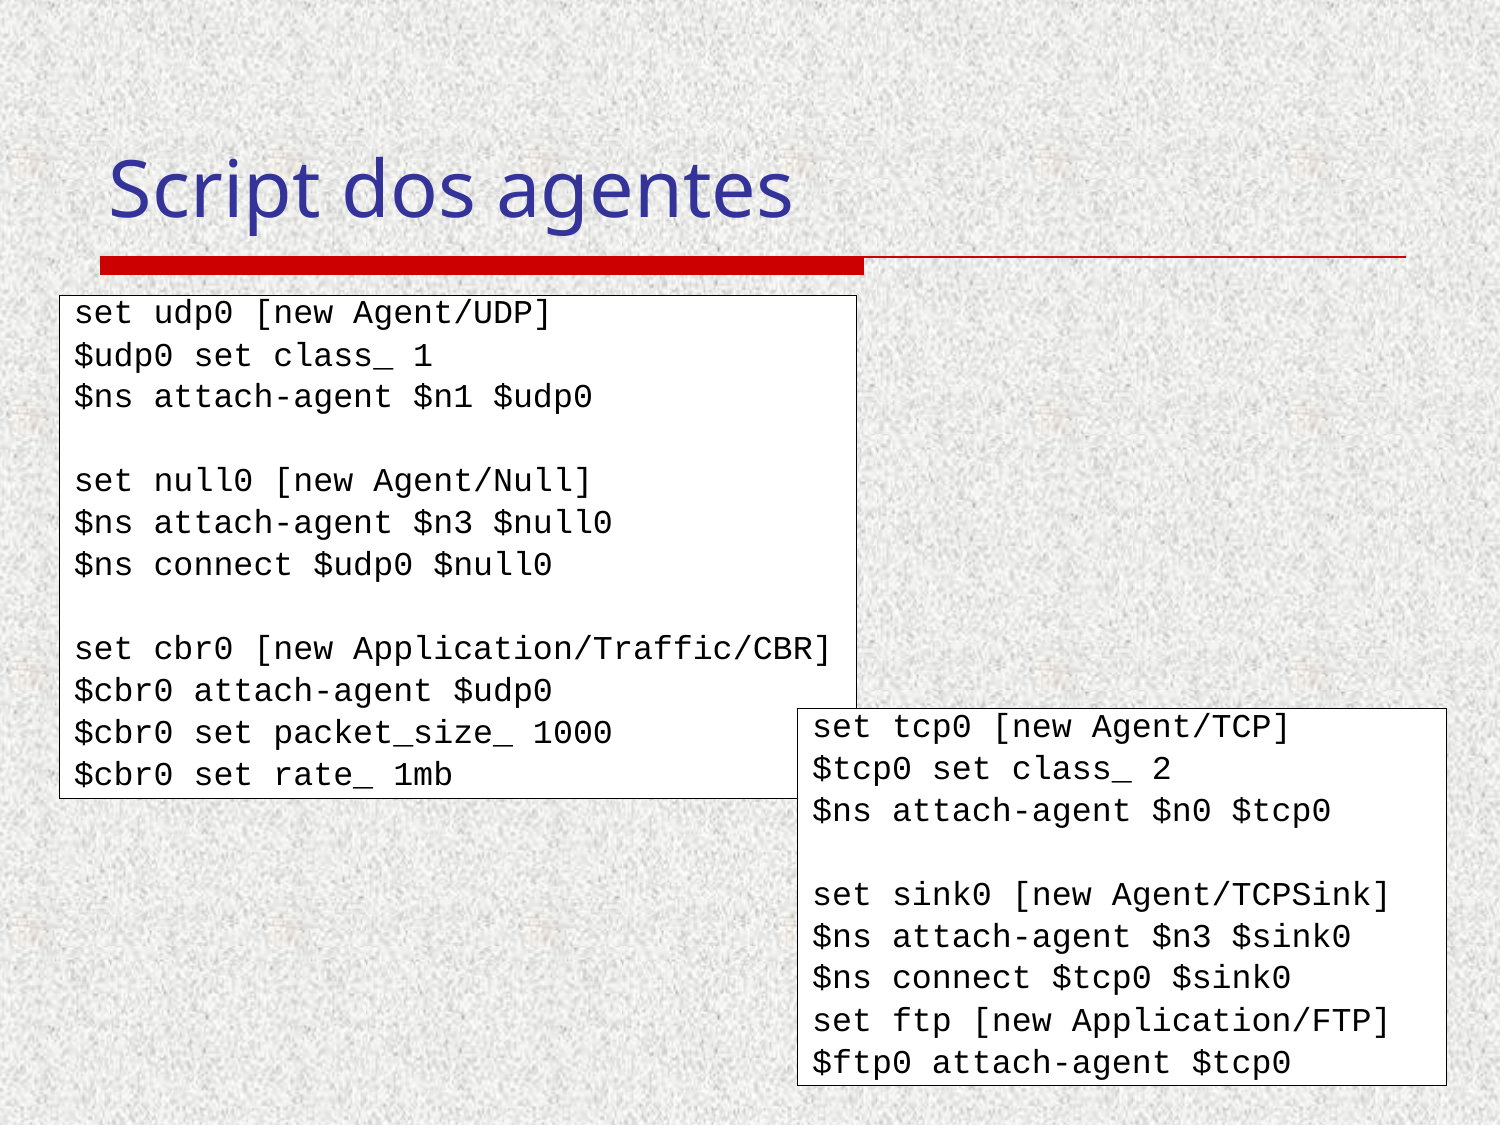

# Script dos agentes
set udp0 [new Agent/UDP]
$udp0 set class_ 1
$ns attach-agent $n1 $udp0
set null0 [new Agent/Null]
$ns attach-agent $n3 $null0
$ns connect $udp0 $null0
set cbr0 [new Application/Traffic/CBR]
$cbr0 attach-agent $udp0
$cbr0 set packet_size_ 1000
$cbr0 set rate_ 1mb
set tcp0 [new Agent/TCP]
$tcp0 set class_ 2
$ns attach-agent $n0 $tcp0
set sink0 [new Agent/TCPSink]
$ns attach-agent $n3 $sink0
$ns connect $tcp0 $sink0
set ftp [new Application/FTP]
$ftp0 attach-agent $tcp0